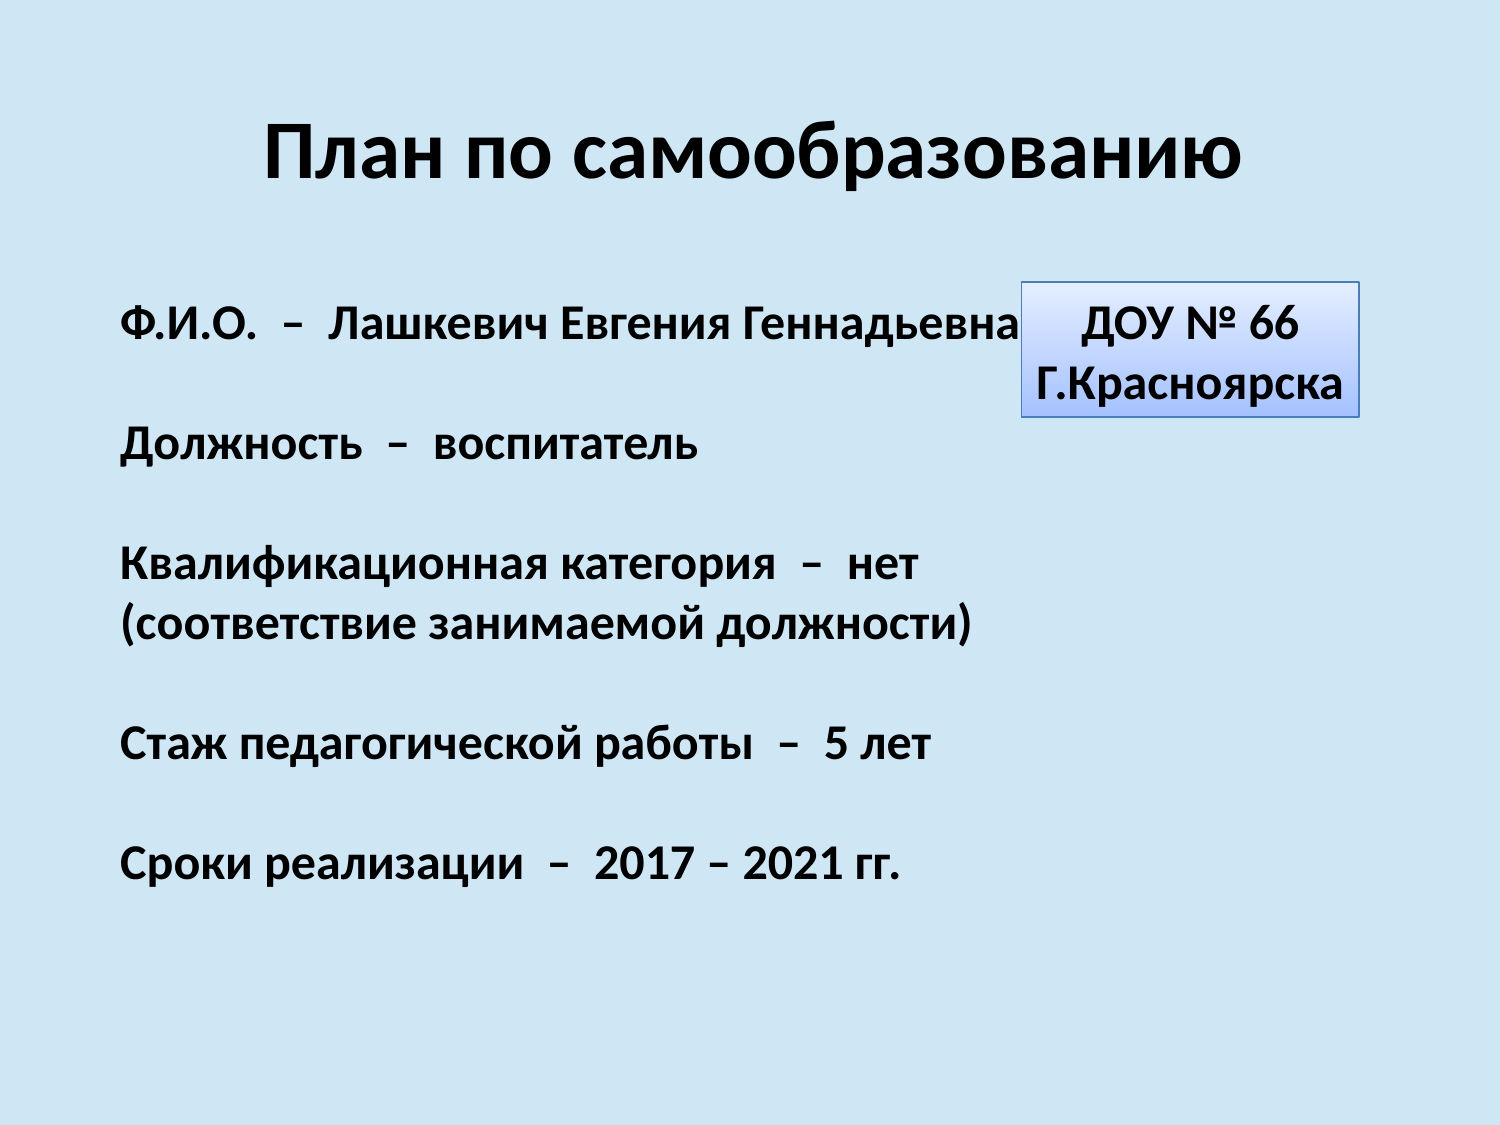

План по самообразованию
Ф.И.О. – Лашкевич Евгения Геннадьевна
Должность – воспитатель
Квалификационная категория – нет
(соответствие занимаемой должности)
Стаж педагогической работы – 5 лет
Сроки реализации – 2017 – 2021 гг.
ДОУ № 66
Г.Красноярска